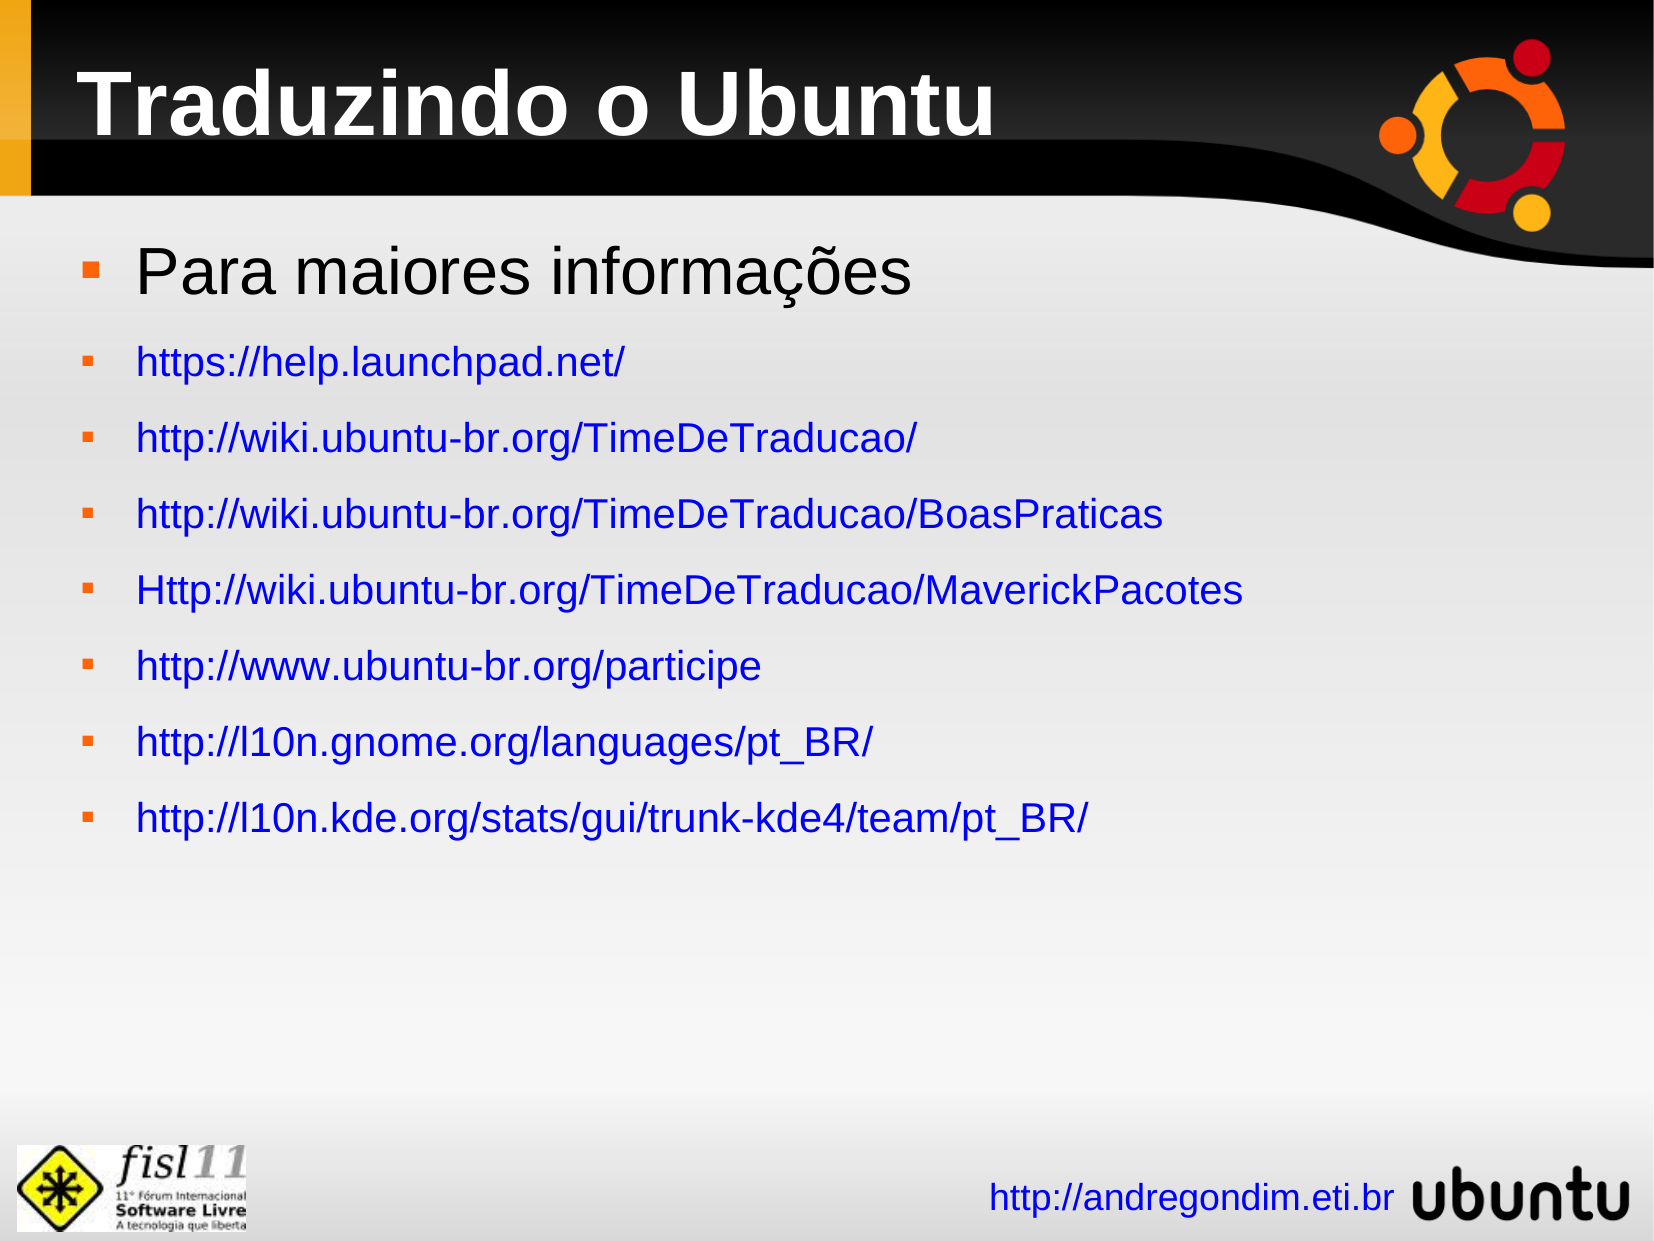

# Traduzindo o Ubuntu
Para maiores informações
https://help.launchpad.net/
http://wiki.ubuntu-br.org/TimeDeTraducao/
http://wiki.ubuntu-br.org/TimeDeTraducao/BoasPraticas
Http://wiki.ubuntu-br.org/TimeDeTraducao/MaverickPacotes
http://www.ubuntu-br.org/participe
http://l10n.gnome.org/languages/pt_BR/
http://l10n.kde.org/stats/gui/trunk-kde4/team/pt_BR/